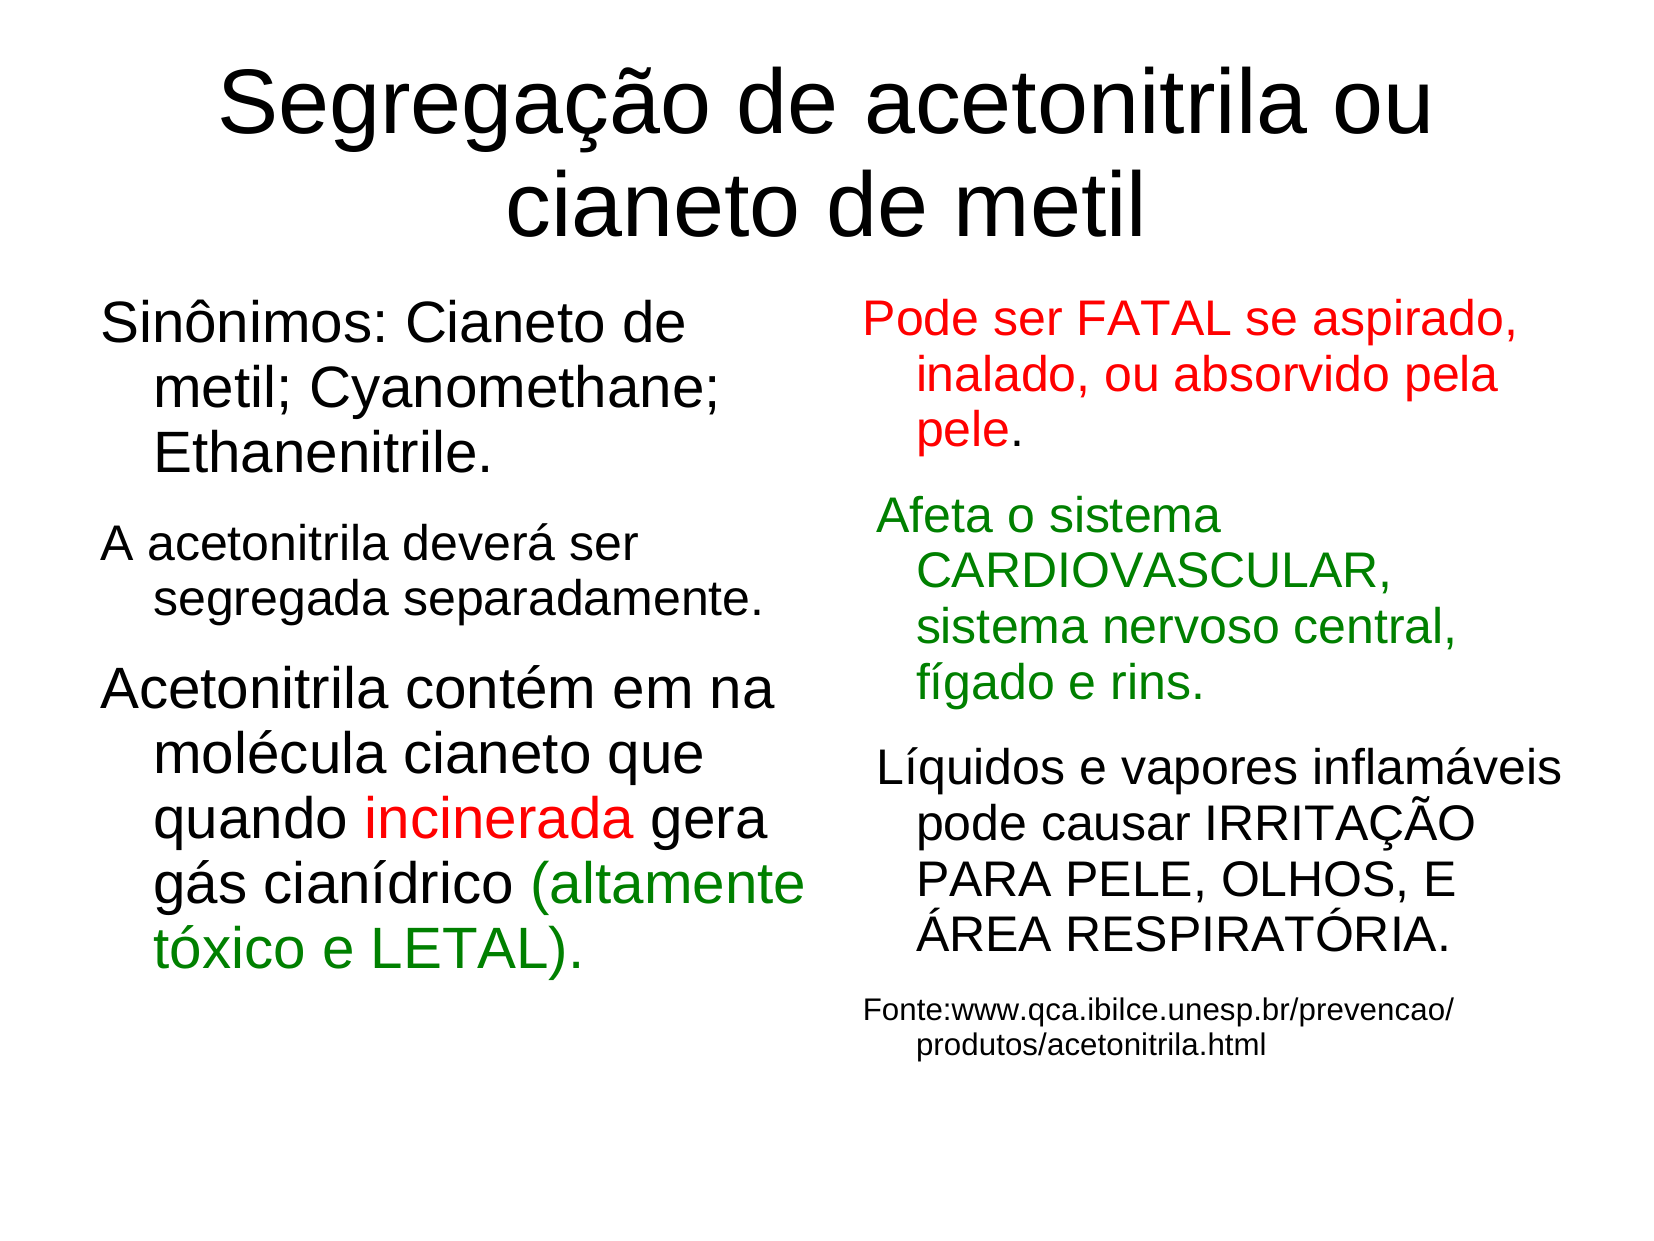

# Segregação de acetonitrila ou cianeto de metil
Sinônimos: Cianeto de metil; Cyanomethane; Ethanenitrile.
A acetonitrila deverá ser segregada separadamente.
Acetonitrila contém em na molécula cianeto que quando incinerada gera gás cianídrico (altamente tóxico e LETAL).
Pode ser FATAL se aspirado, inalado, ou absorvido pela pele.
 Afeta o sistema CARDIOVASCULAR, sistema nervoso central, fígado e rins.
 Líquidos e vapores inflamáveis pode causar IRRITAÇÃO PARA PELE, OLHOS, E ÁREA RESPIRATÓRIA.
Fonte:www.qca.ibilce.unesp.br/prevencao/produtos/acetonitrila.html